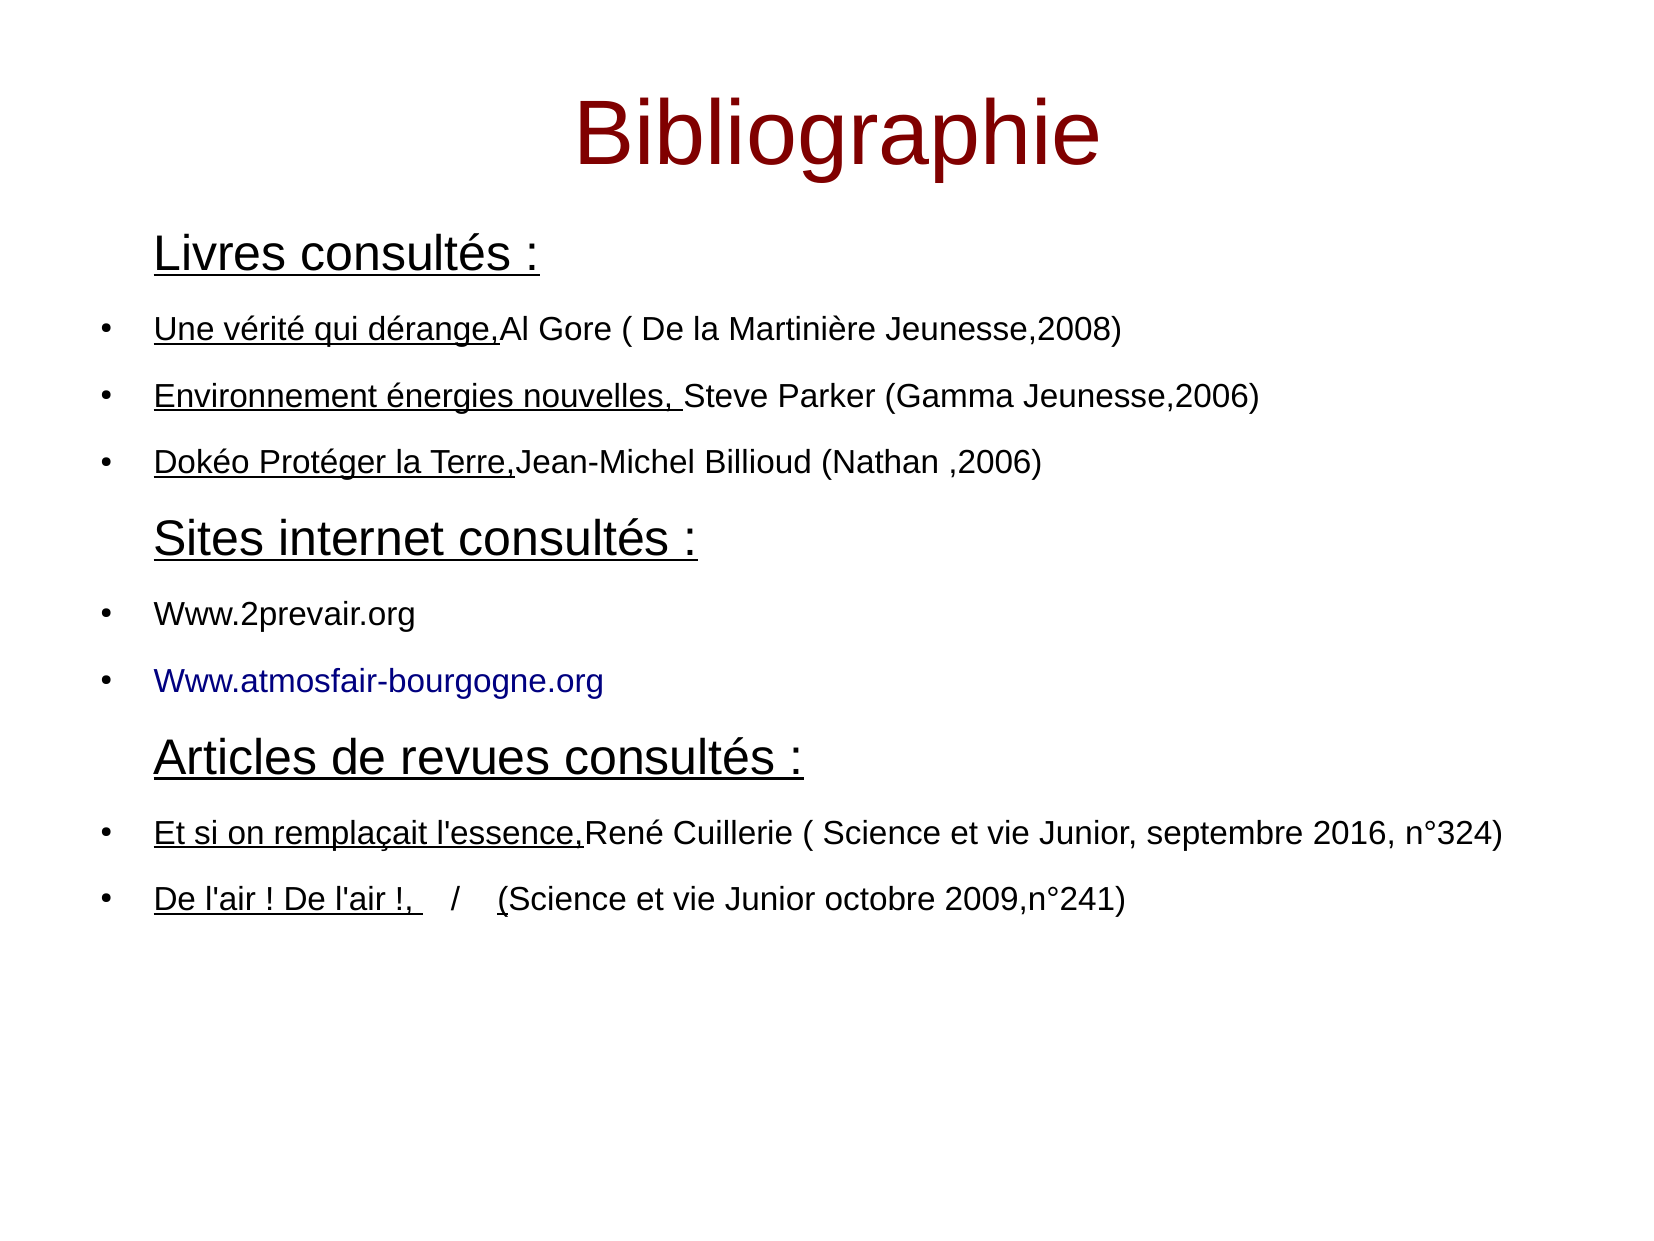

# Bibliographie
Livres consultés :
Une vérité qui dérange,Al Gore ( De la Martinière Jeunesse,2008)
Environnement énergies nouvelles, Steve Parker (Gamma Jeunesse,2006)
Dokéo Protéger la Terre,Jean-Michel Billioud (Nathan ,2006)
Sites internet consultés :
Www.2prevair.org
Www.atmosfair-bourgogne.org
Articles de revues consultés :
Et si on remplaçait l'essence,René Cuillerie ( Science et vie Junior, septembre 2016, n°324)
De l'air ! De l'air !, / (Science et vie Junior octobre 2009,n°241)